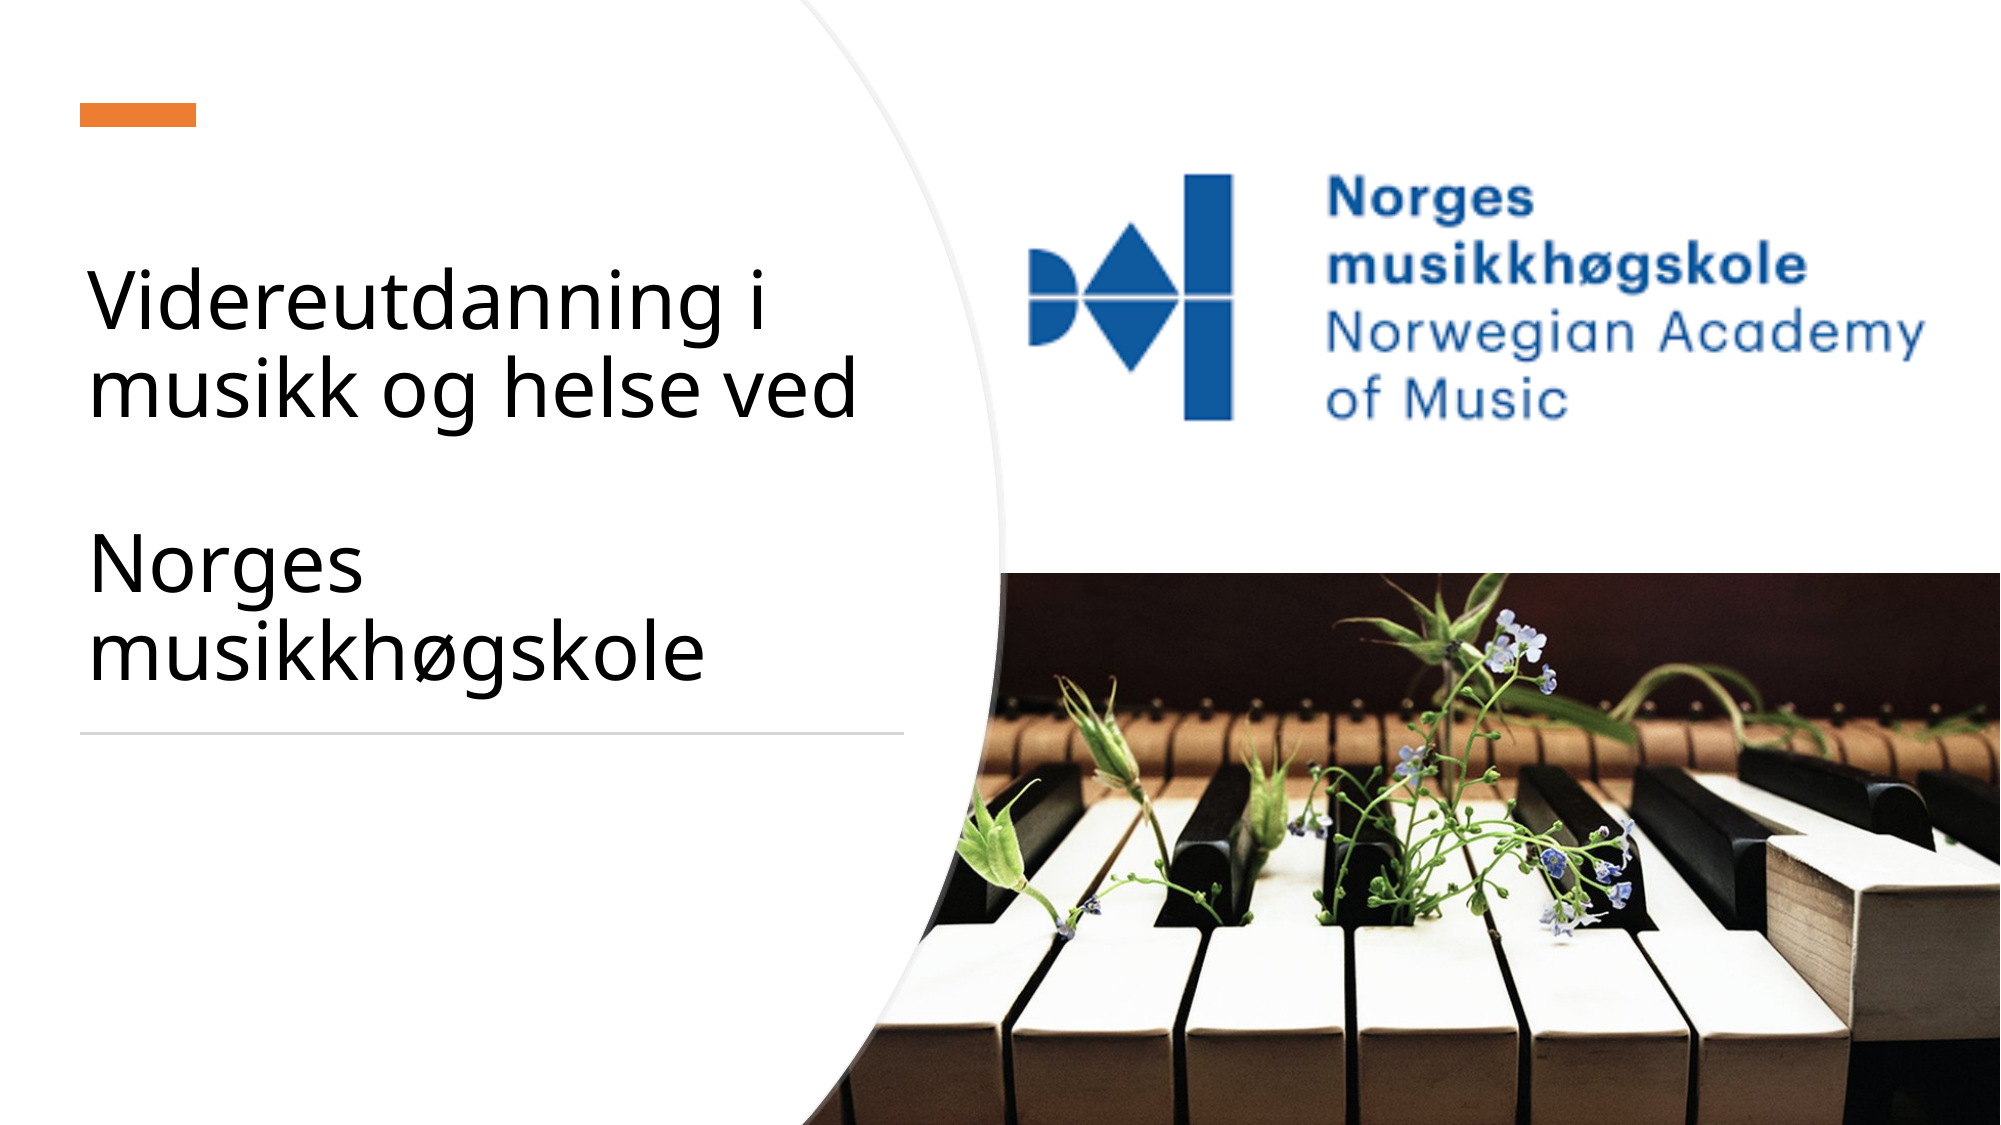

# Videreutdanning i musikk og helse ved Norges musikkhøgskole